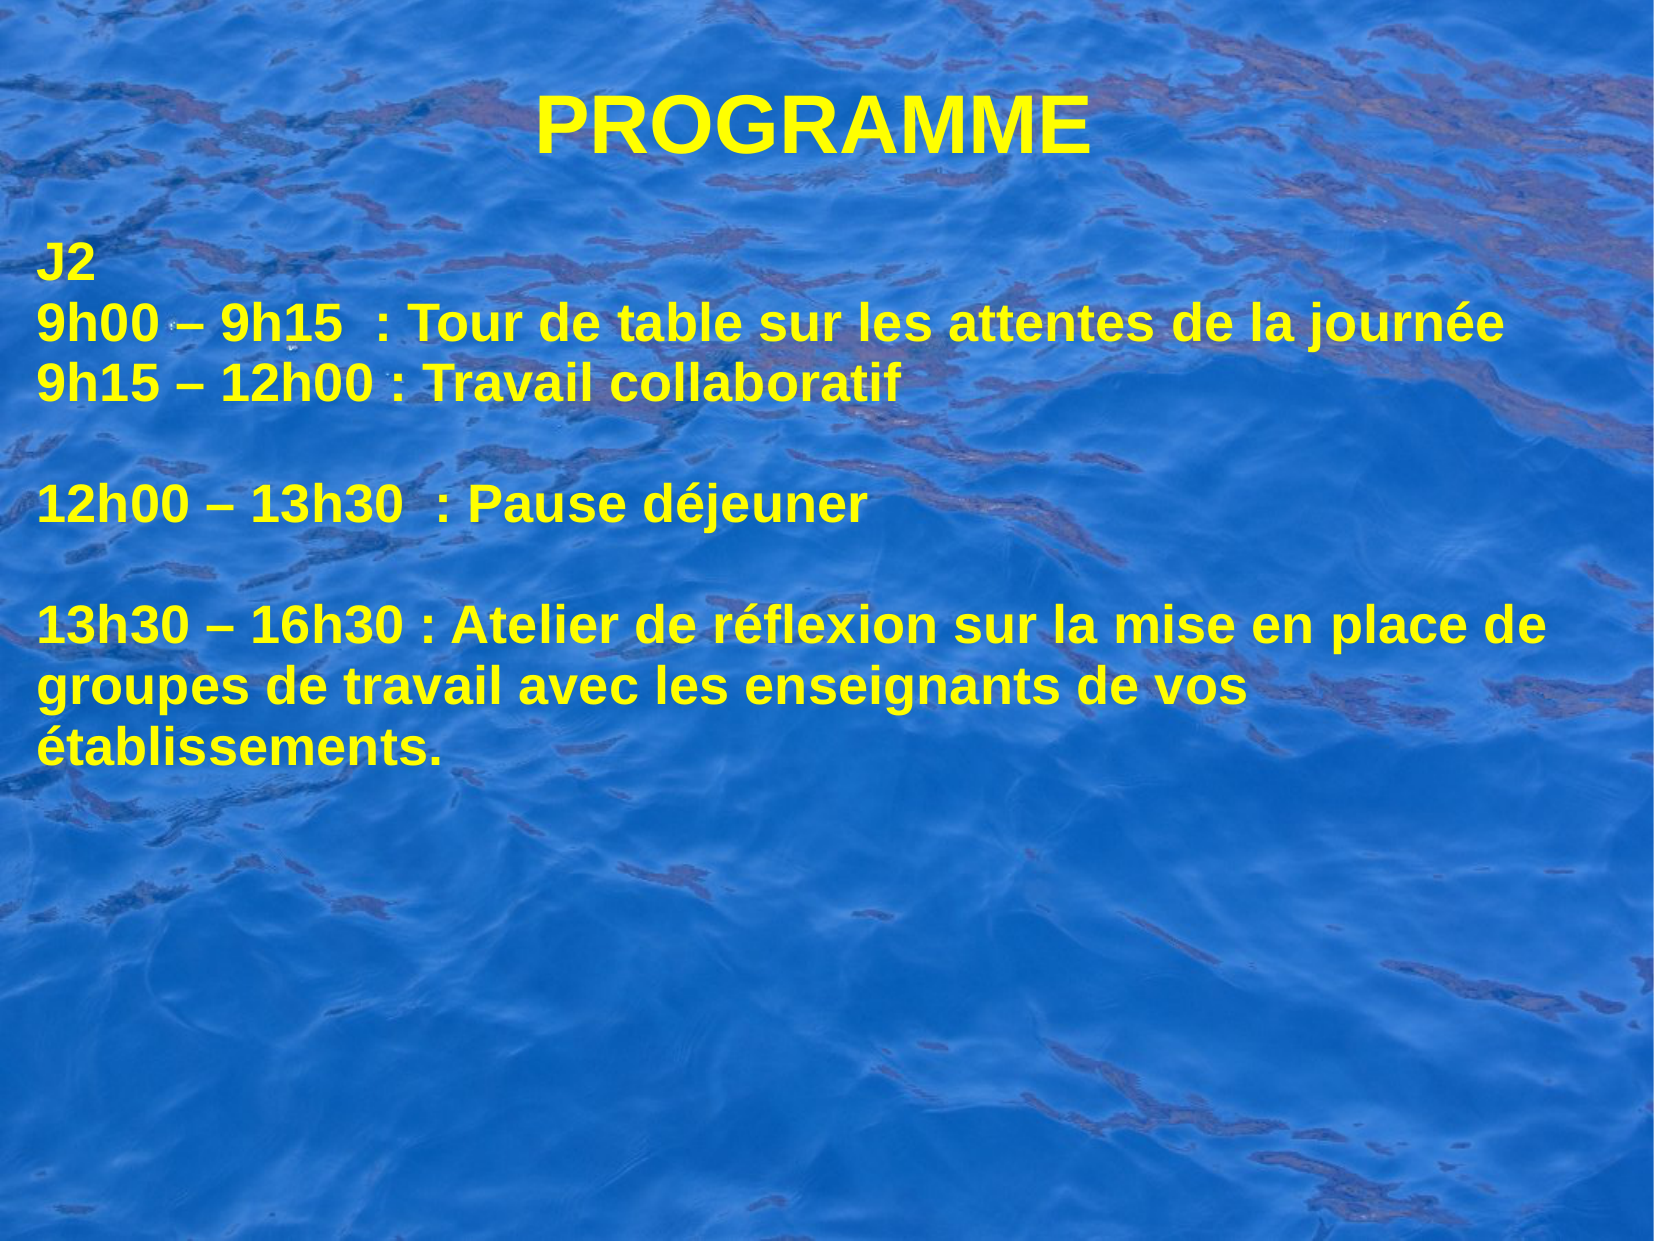

PROGRAMME
J2
9h00 – 9h15  : Tour de table sur les attentes de la journée
9h15 – 12h00 : Travail collaboratif
12h00 – 13h30  : Pause déjeuner
13h30 – 16h30 : Atelier de réflexion sur la mise en place de groupes de travail avec les enseignants de vos établissements.